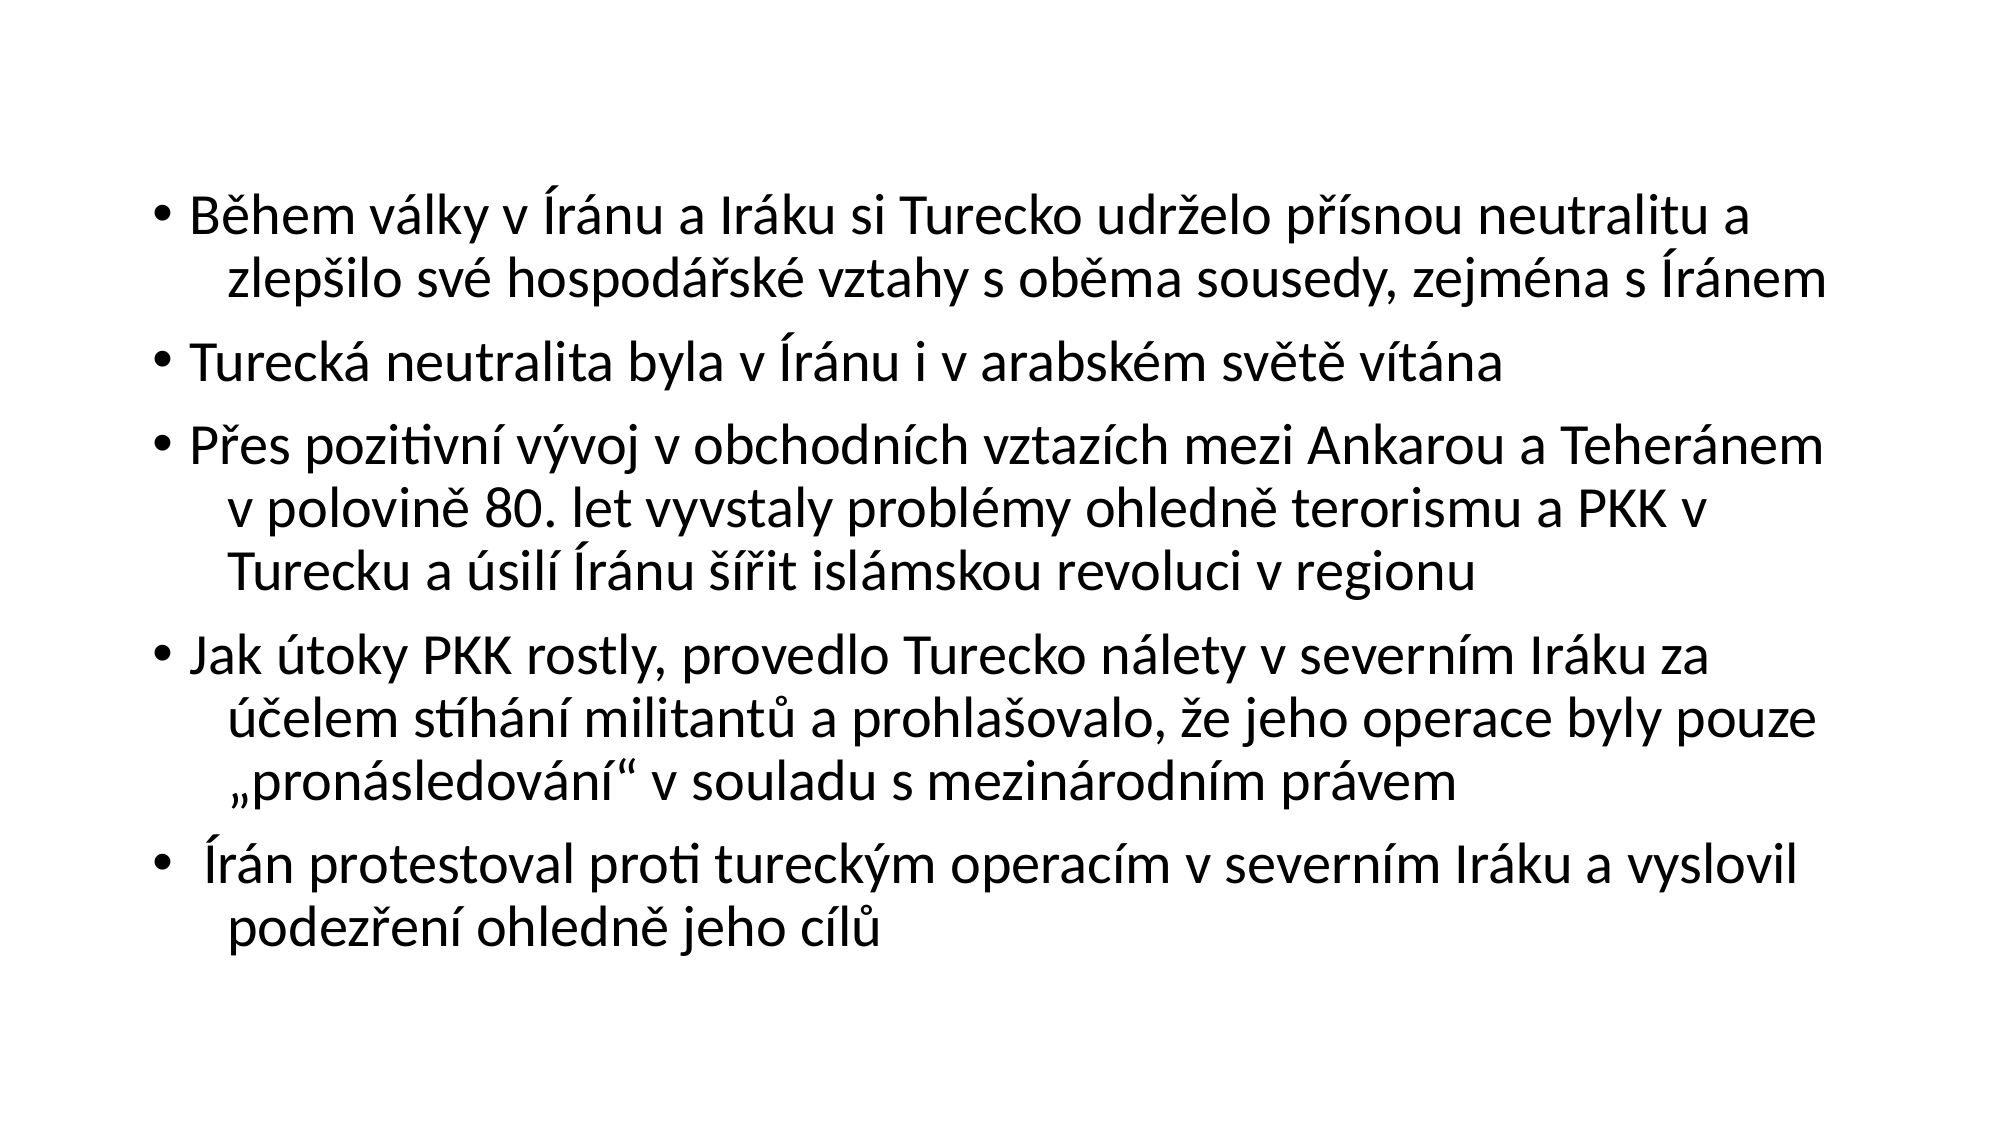

#
Během války v Íránu a Iráku si Turecko udrželo přísnou neutralitu a zlepšilo své hospodářské vztahy s oběma sousedy, zejména s Íránem
Turecká neutralita byla v Íránu i v arabském světě vítána
Přes pozitivní vývoj v obchodních vztazích mezi Ankarou a Teheránem v polovině 80. let vyvstaly problémy ohledně terorismu a PKK v Turecku a úsilí Íránu šířit islámskou revoluci v regionu
Jak útoky PKK rostly, provedlo Turecko nálety v severním Iráku za účelem stíhání militantů a prohlašovalo, že jeho operace byly pouze „pronásledování“ v souladu s mezinárodním právem
 Írán protestoval proti tureckým operacím v severním Iráku a vyslovil podezření ohledně jeho cílů